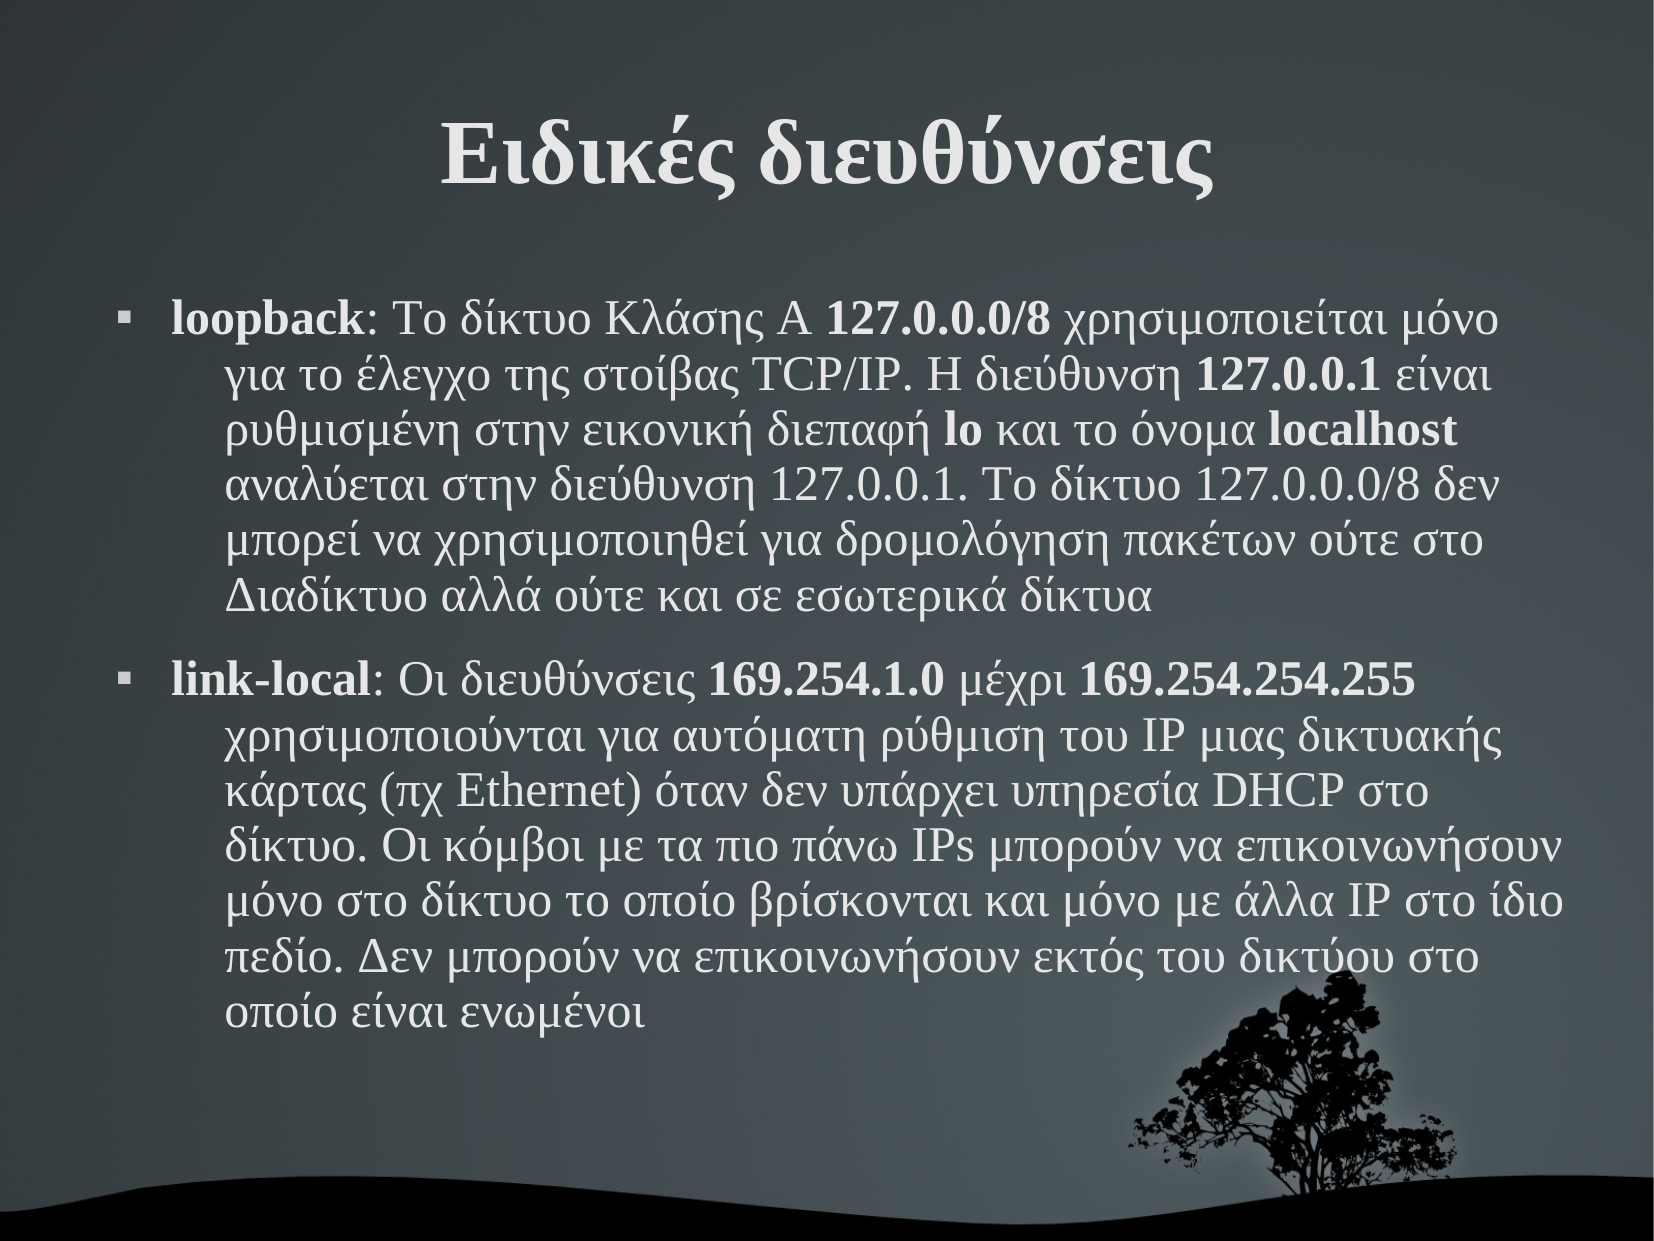

# Ειδικές διευθύνσεις
loopback: Το δίκτυο Κλάσης Α 127.0.0.0/8 χρησιμοποιείται μόνο για το έλεγχο της στοίβας TCP/IP. Η διεύθυνση 127.0.0.1 είναι ρυθμισμένη στην εικονική διεπαφή lo και το όνομα localhost αναλύεται στην διεύθυνση 127.0.0.1. Το δίκτυο 127.0.0.0/8 δεν μπορεί να χρησιμοποιηθεί για δρομολόγηση πακέτων ούτε στο Διαδίκτυο αλλά ούτε και σε εσωτερικά δίκτυα
link-local: Οι διευθύνσεις 169.254.1.0 μέχρι 169.254.254.255 χρησιμοποιούνται για αυτόματη ρύθμιση του IP μιας δικτυακής κάρτας (πχ Ethernet) όταν δεν υπάρχει υπηρεσία DHCP στο δίκτυο. Οι κόμβοι με τα πιο πάνω IPs μπορούν να επικοινωνήσουν μόνο στο δίκτυο το οποίο βρίσκονται και μόνο με άλλα IP στο ίδιο πεδίο. Δεν μπορούν να επικοινωνήσουν εκτός του δικτύου στο οποίο είναι ενωμένοι